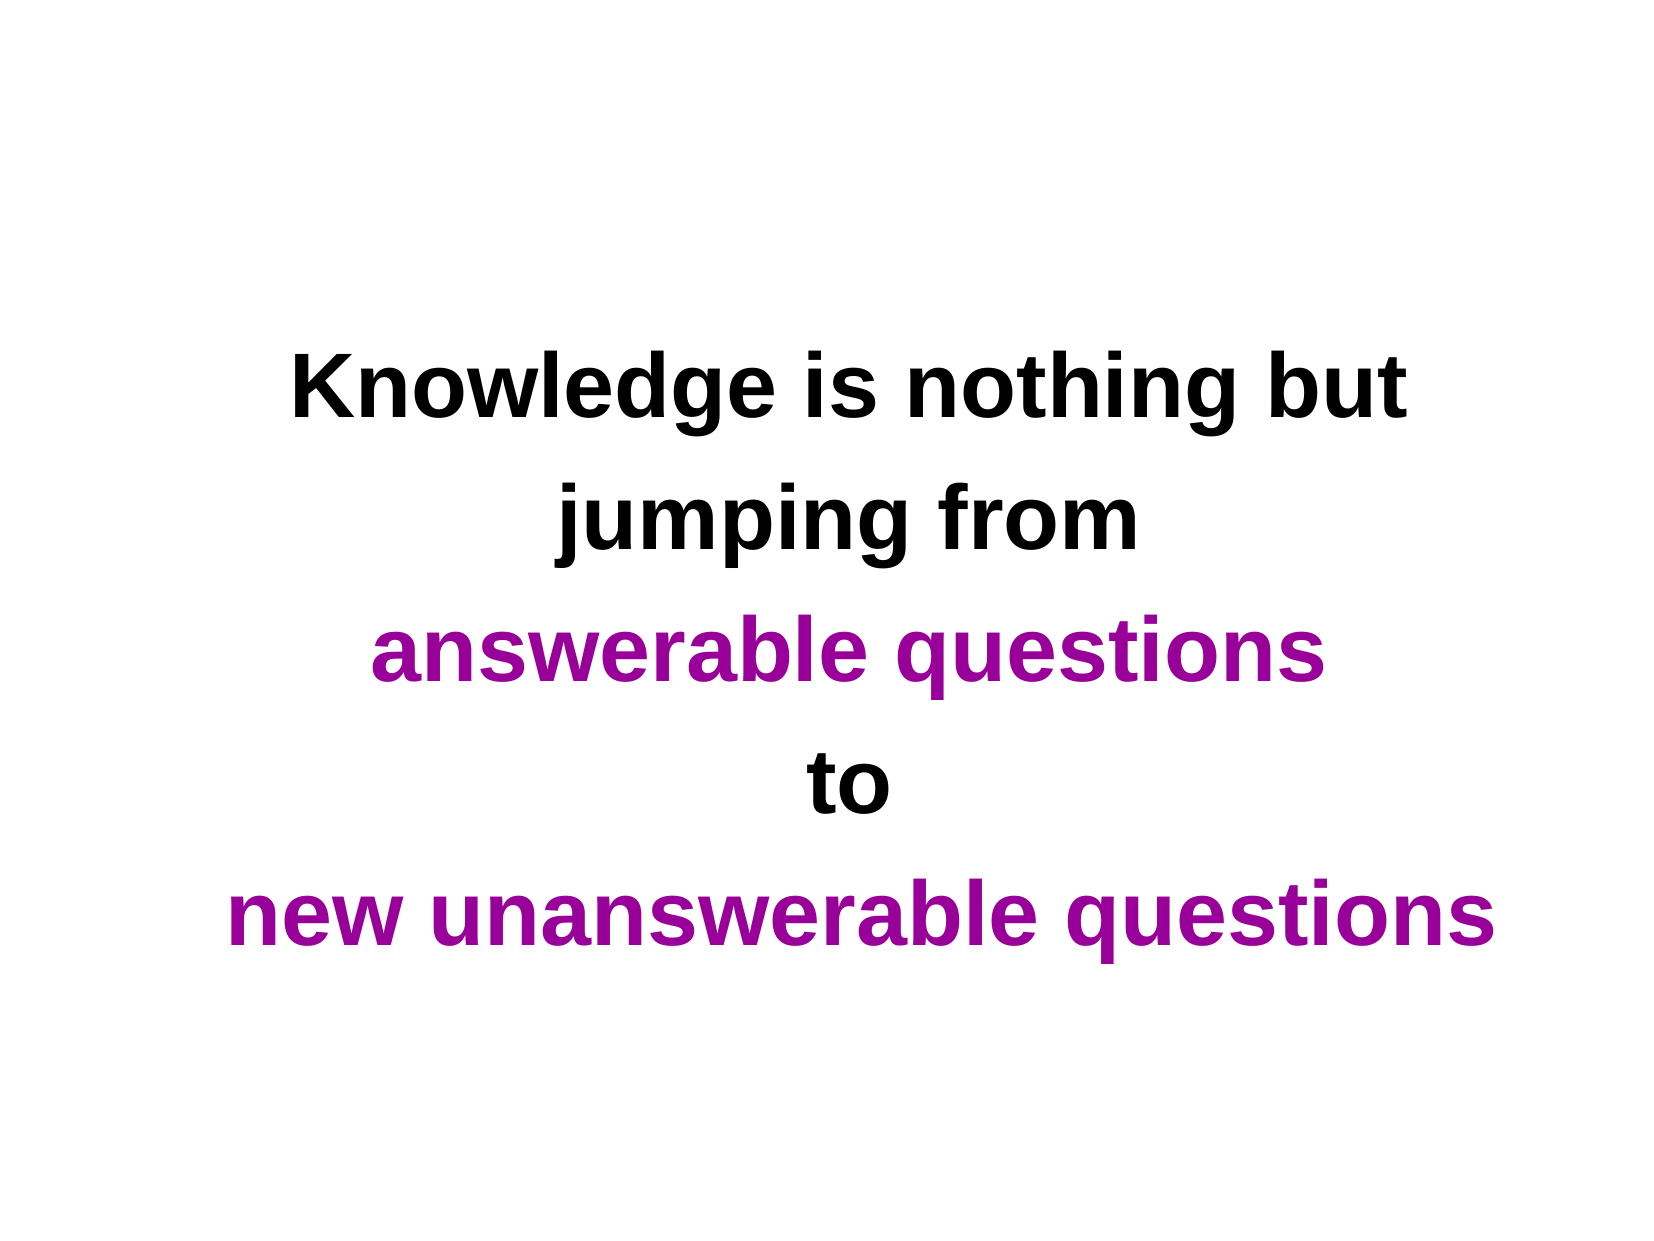

#
Knowledge is nothing but
jumping from
answerable questions
to
new unanswerable questions